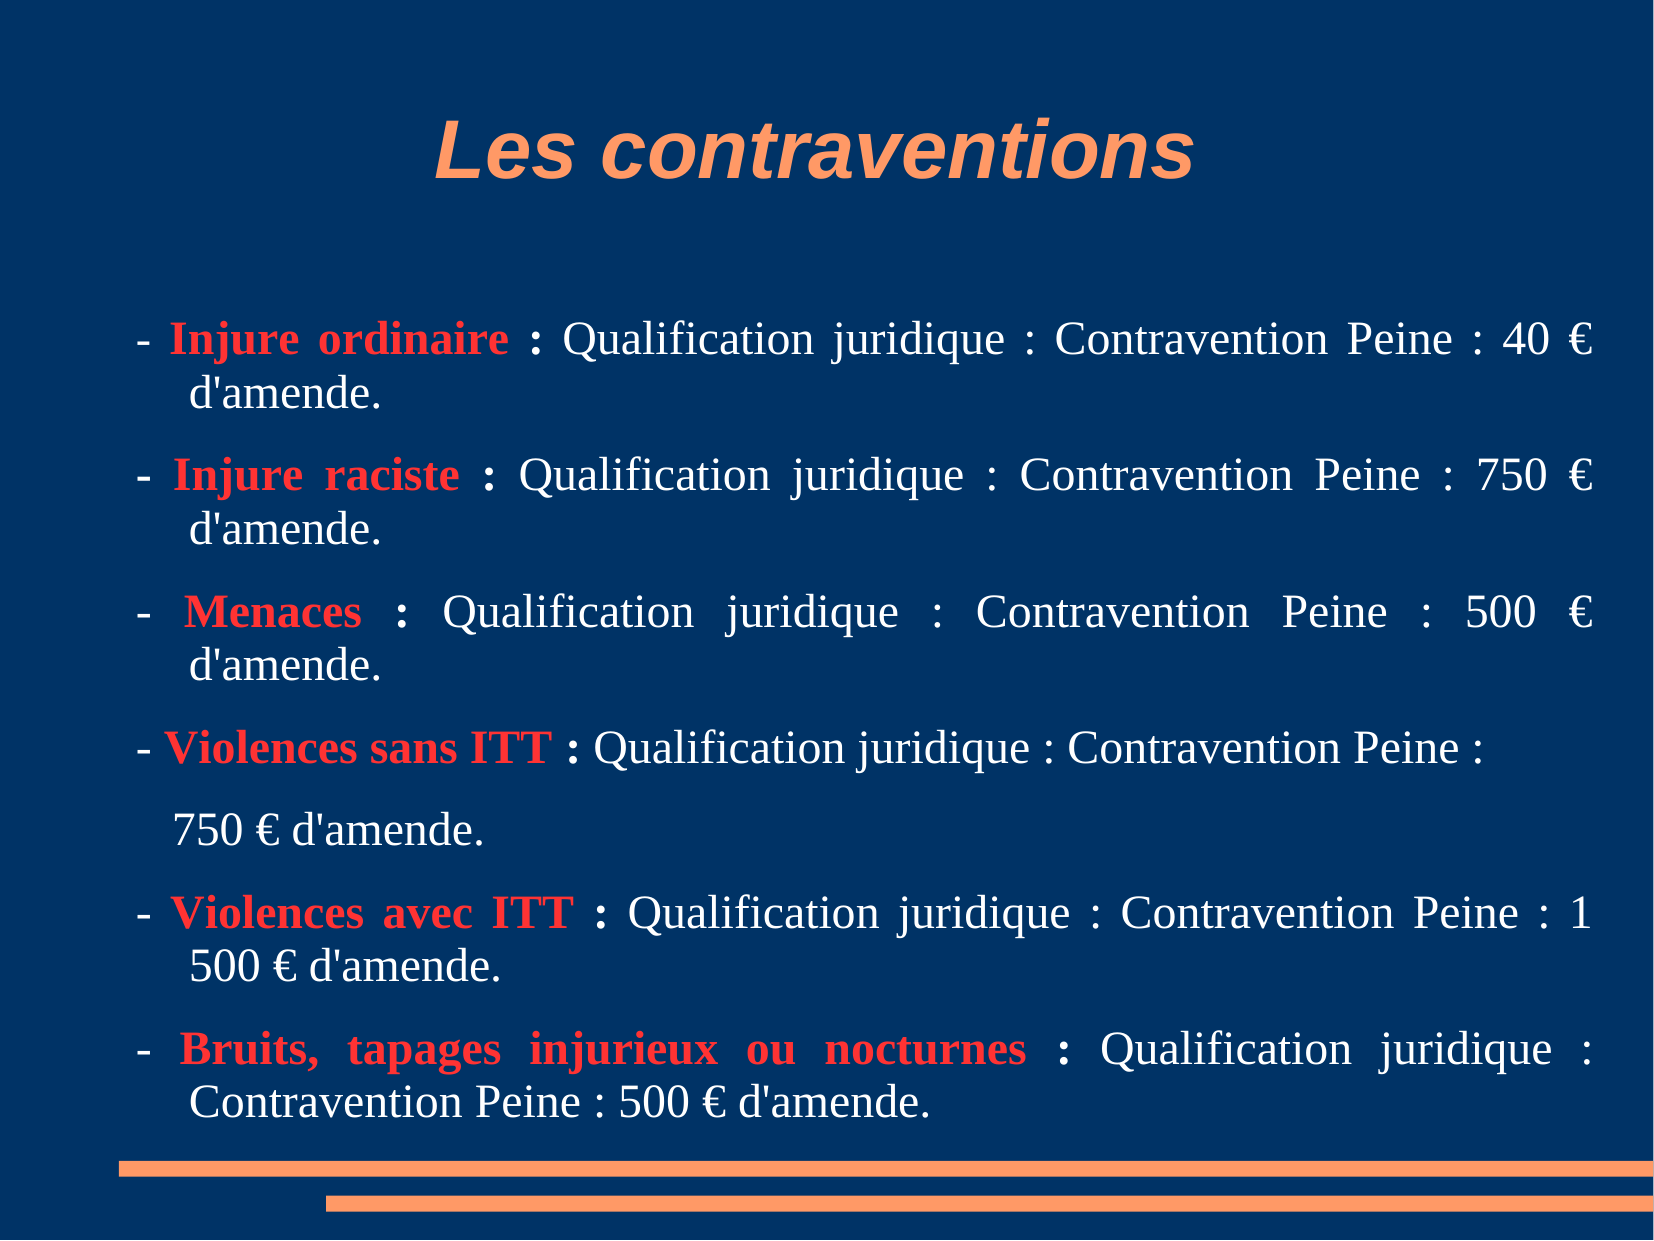

# Les contraventions
- Injure ordinaire : Qualification juridique : Contravention Peine : 40 € d'amende.
- Injure raciste : Qualification juridique : Contravention Peine : 750 € d'amende.
- Menaces : Qualification juridique : Contravention Peine : 500 € d'amende.
- Violences sans ITT : Qualification juridique : Contravention Peine :
 750 € d'amende.
- Violences avec ITT : Qualification juridique : Contravention Peine : 1 500 € d'amende.
- Bruits, tapages injurieux ou nocturnes : Qualification juridique : Contravention Peine : 500 € d'amende.